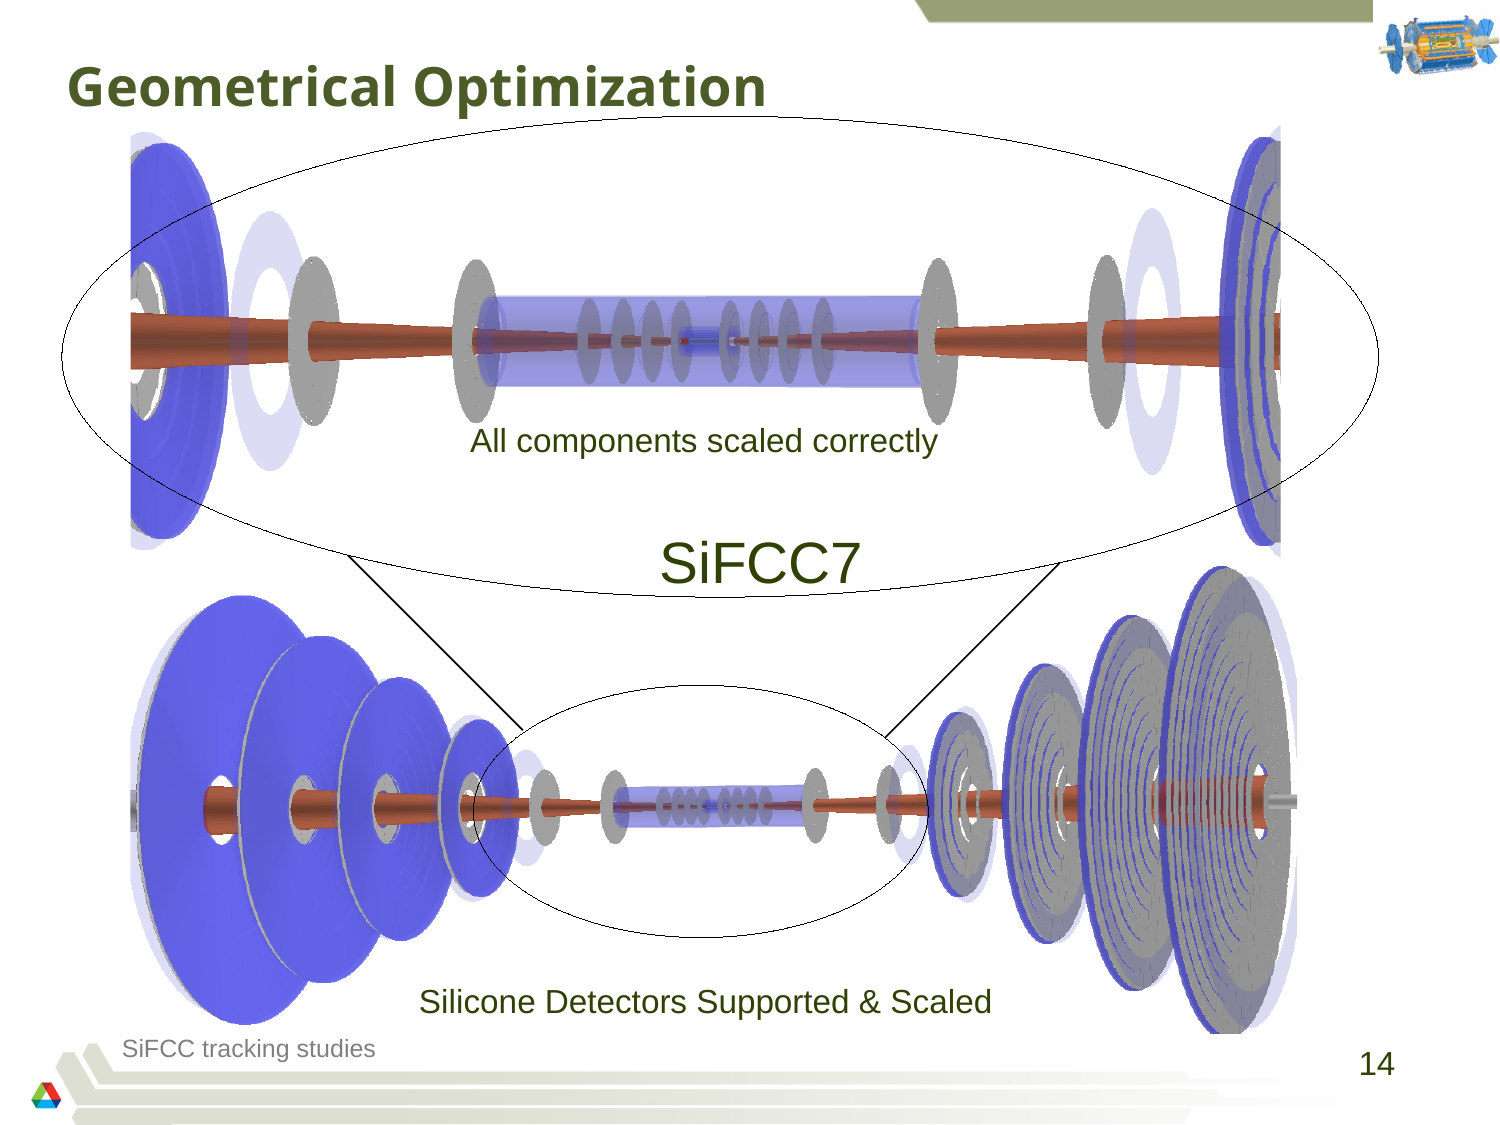

# Geometrical Optimization
All components scaled correctly
SiFCC7
Silicone Detectors Supported & Scaled